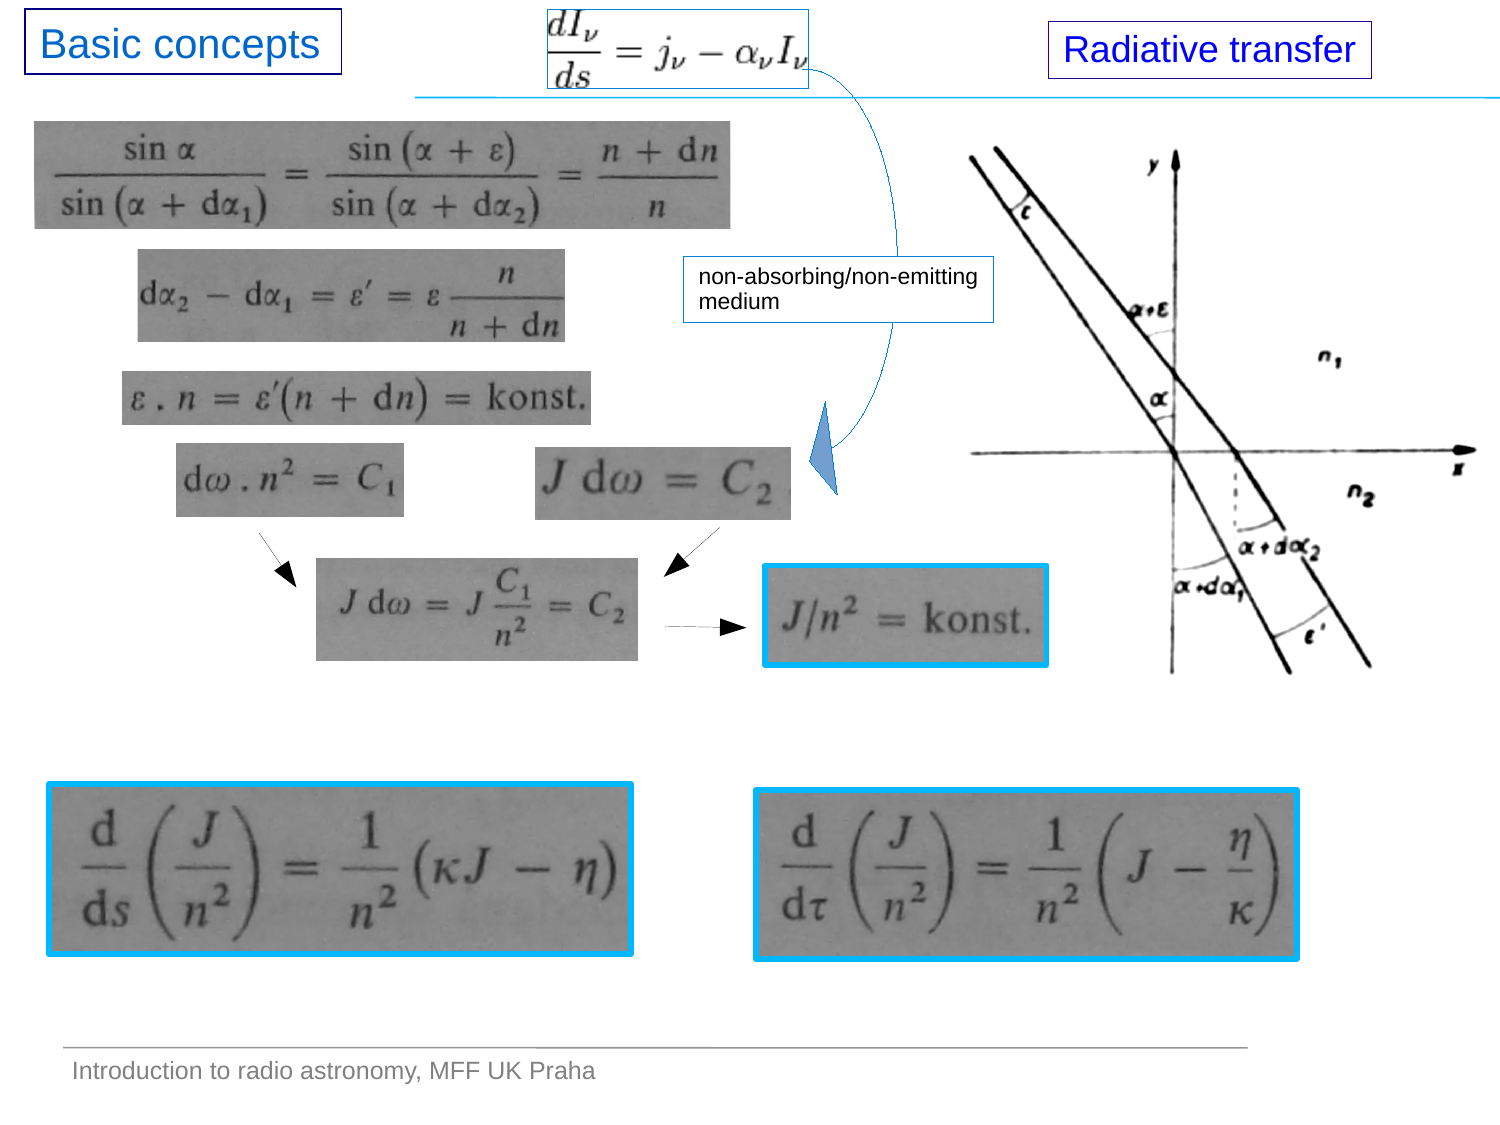

Basic concepts
Radiative transfer
non-absorbing/non-emitting
medium
Introduction to radio astronomy